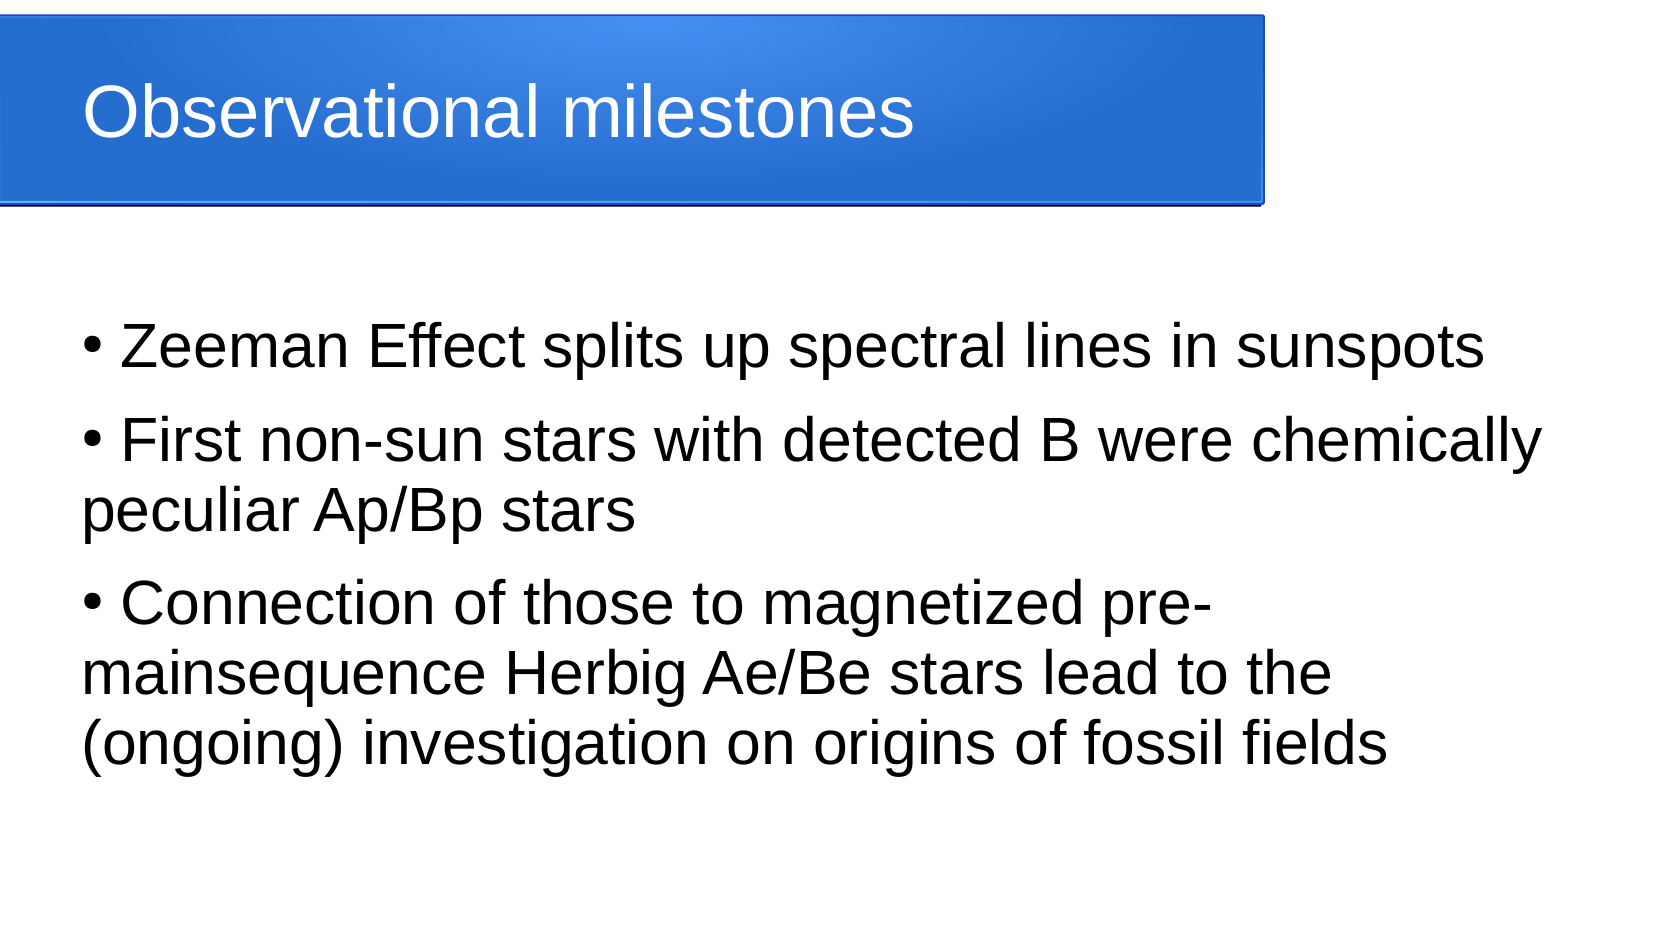

# Observational milestones
 Zeeman Effect splits up spectral lines in sunspots
 First non-sun stars with detected B were chemically peculiar Ap/Bp stars
 Connection of those to magnetized pre-mainsequence Herbig Ae/Be stars lead to the (ongoing) investigation on origins of fossil fields